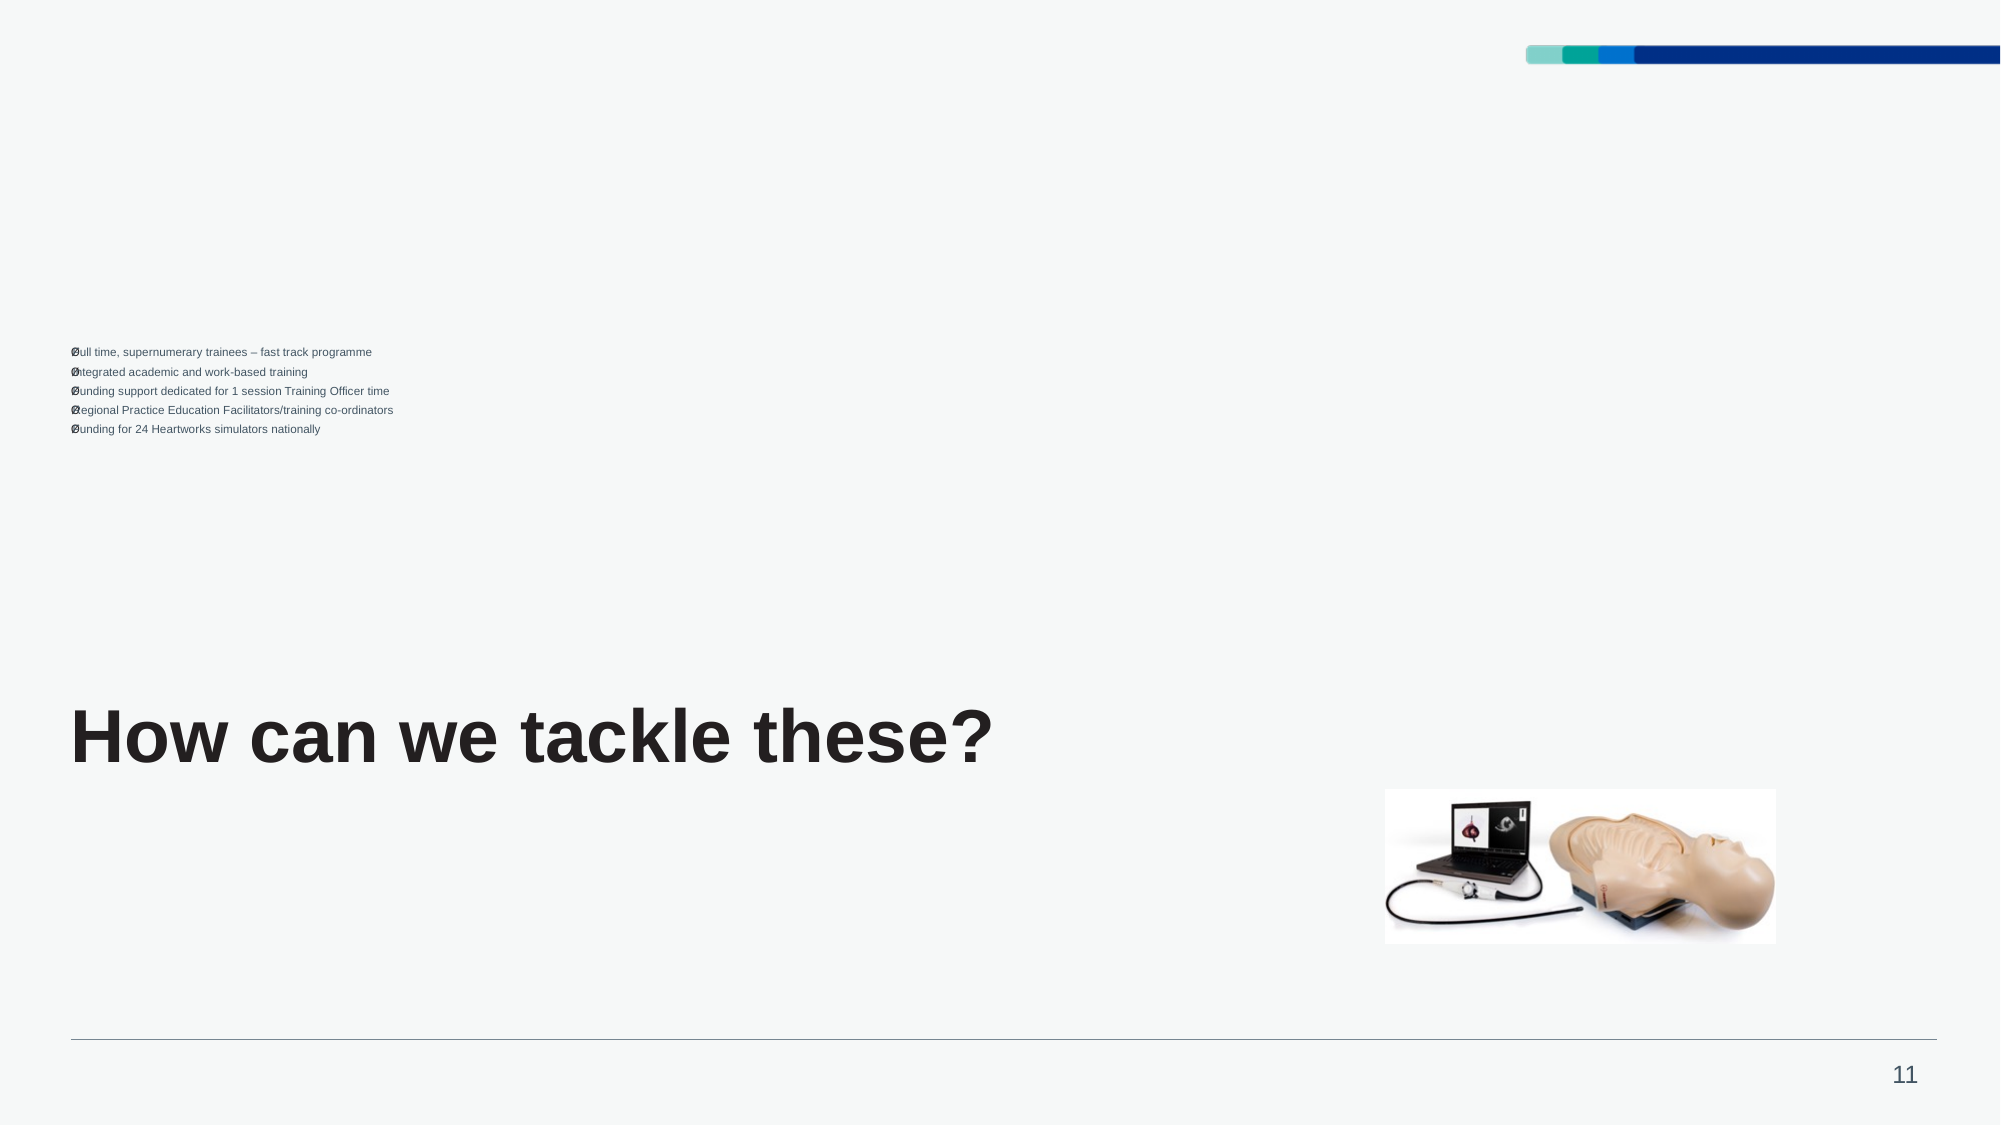

# Full time, supernumerary trainees – fast track programme
Integrated academic and work-based training
Funding support dedicated for 1 session Training Officer time
Regional Practice Education Facilitators/training co-ordinators
Funding for 24 Heartworks simulators nationally
How can we tackle these?